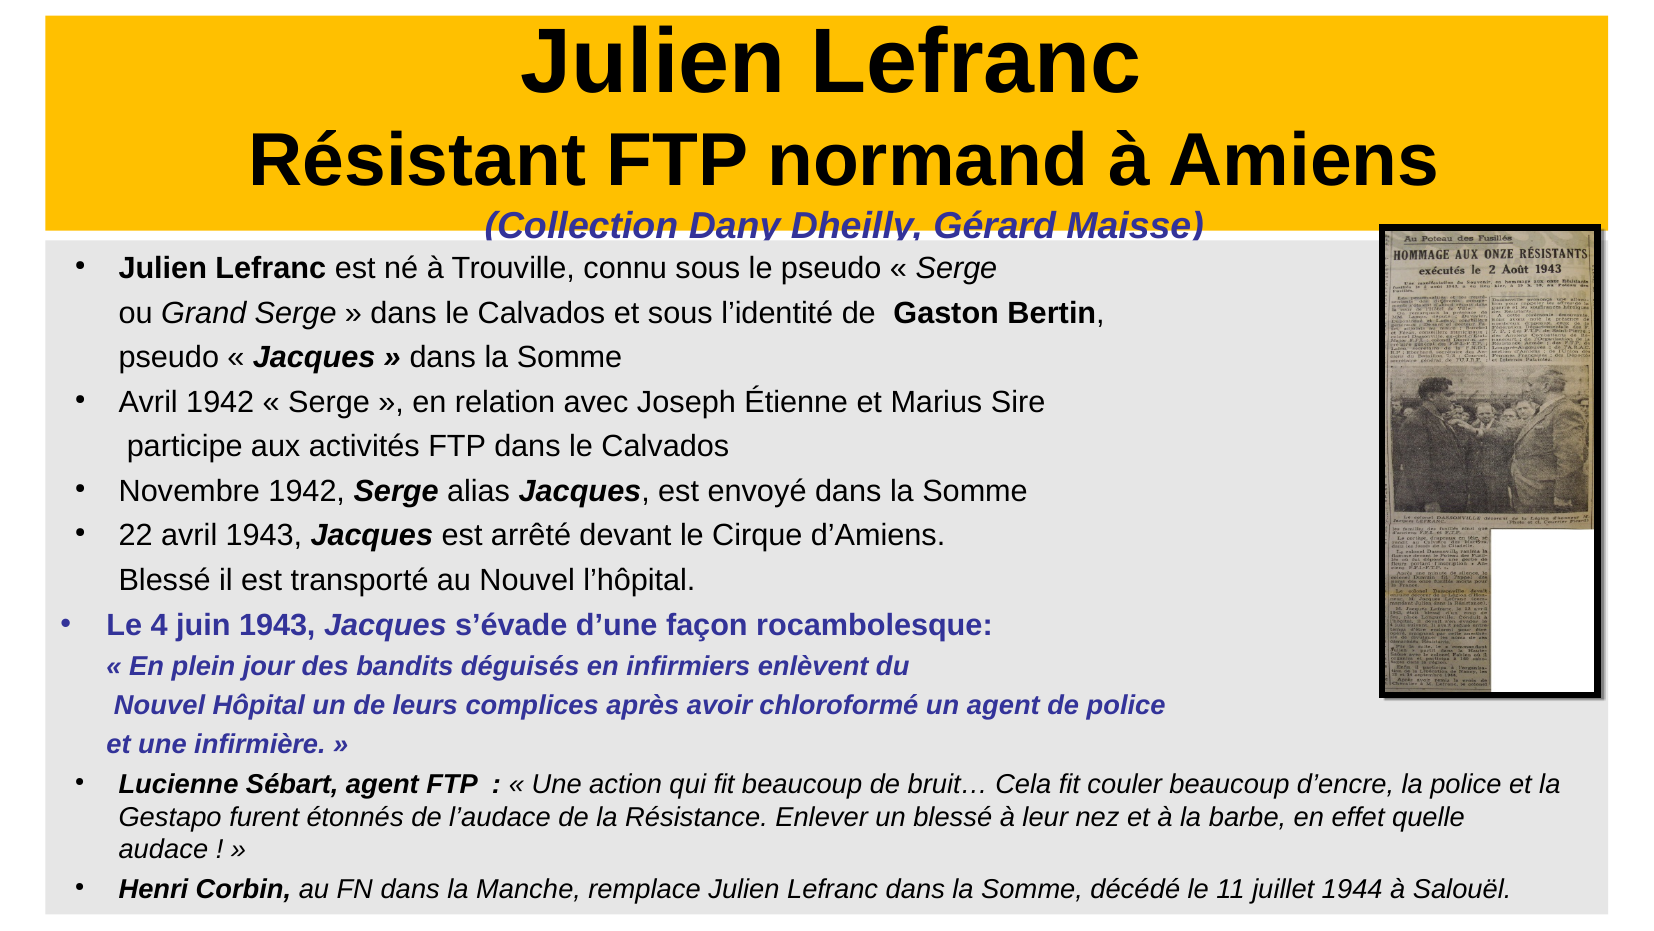

# Julien Lefranc Résistant FTP normand à Amiens (Collection Dany Dheilly, Gérard Maisse)
Julien Lefranc est né à Trouville, connu sous le pseudo « Serge
ou Grand Serge » dans le Calvados et sous l’identité de Gaston Bertin,
pseudo « Jacques » dans la Somme
Avril 1942 « Serge », en relation avec Joseph Étienne et Marius Sire
 participe aux activités FTP dans le Calvados
Novembre 1942, Serge alias Jacques, est envoyé dans la Somme
22 avril 1943, Jacques est arrêté devant le Cirque d’Amiens.
Blessé il est transporté au Nouvel l’hôpital.
Le 4 juin 1943, Jacques s’évade d’une façon rocambolesque:
« En plein jour des bandits déguisés en infirmiers enlèvent du
 Nouvel Hôpital un de leurs complices après avoir chloroformé un agent de police
et une infirmière. »
Lucienne Sébart, agent FTP : « Une action qui fit beaucoup de bruit… Cela fit couler beaucoup d’encre, la police et la Gestapo furent étonnés de l’audace de la Résistance. Enlever un blessé à leur nez et à la barbe, en effet quelle audace ! »
Henri Corbin, au FN dans la Manche, remplace Julien Lefranc dans la Somme, décédé le 11 juillet 1944 à Salouël.